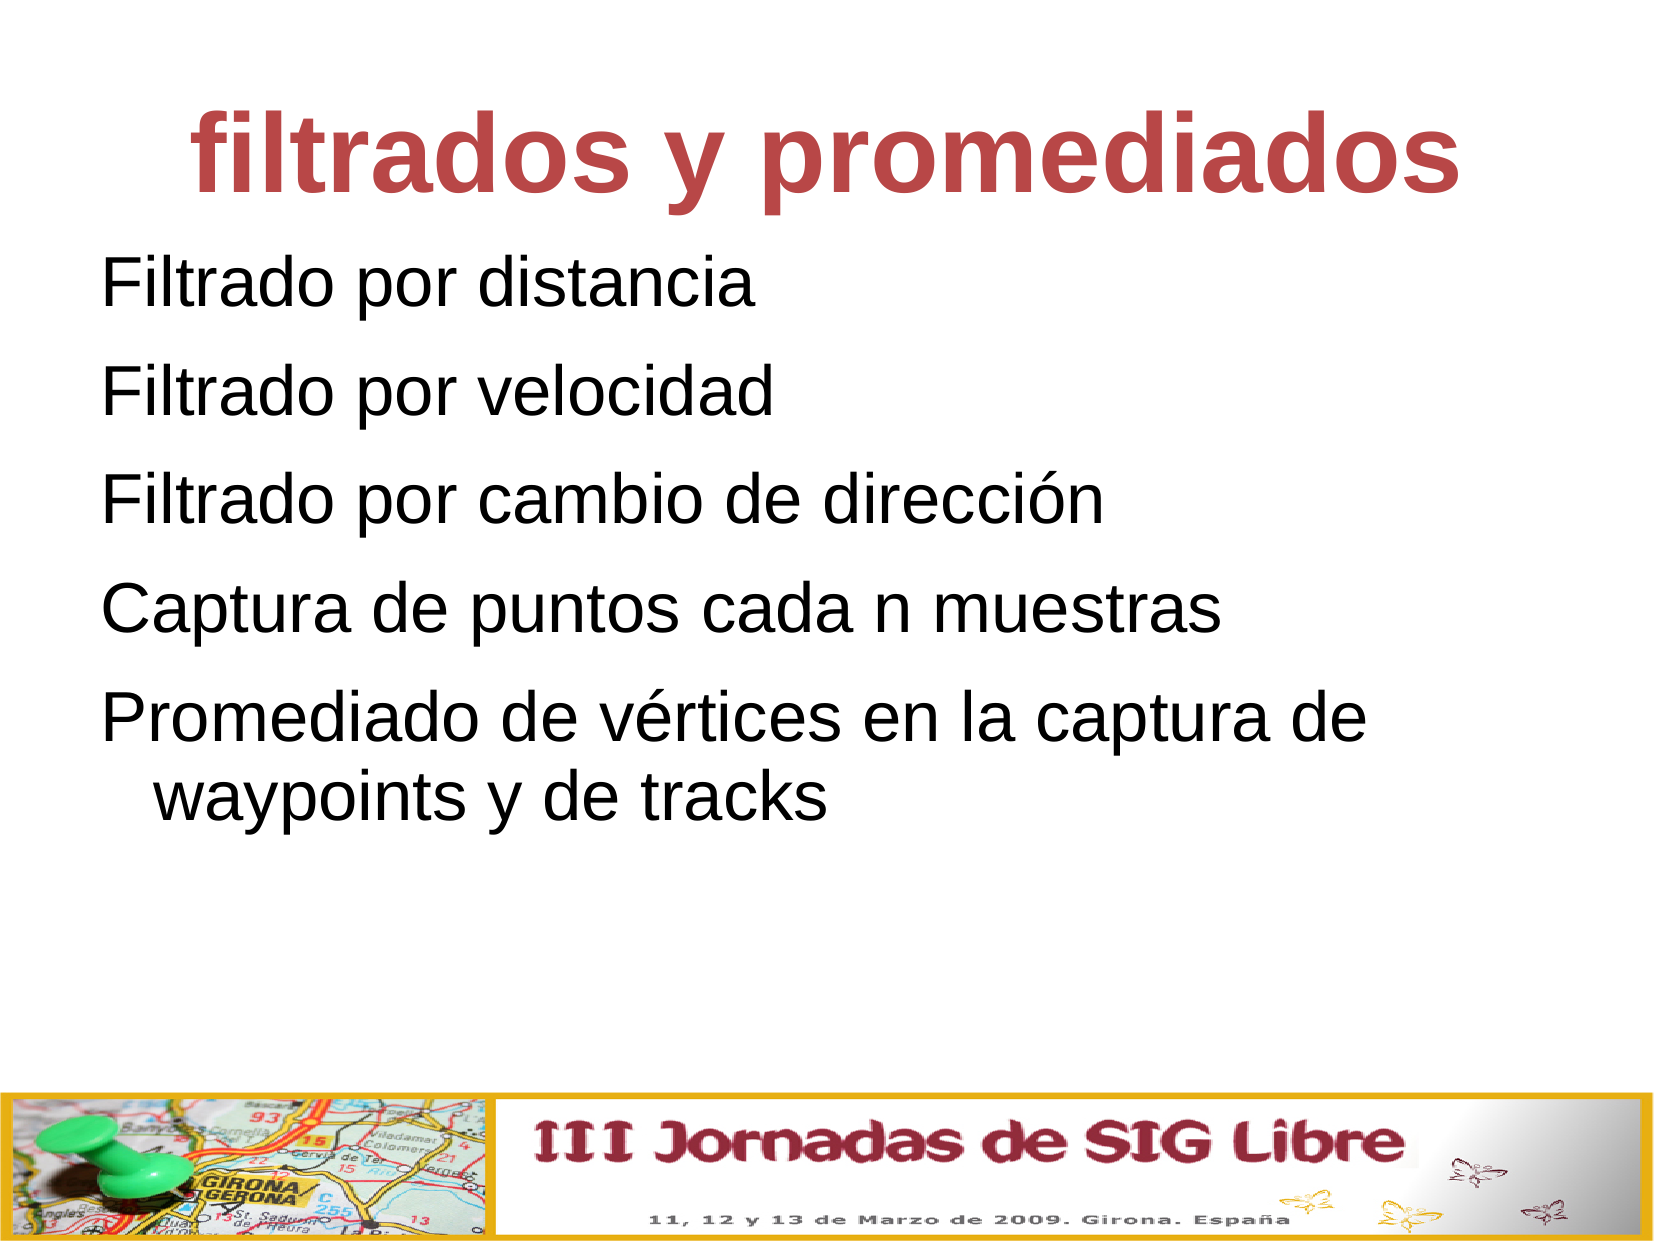

# filtrados y promediados
Filtrado por distancia
Filtrado por velocidad
Filtrado por cambio de dirección
Captura de puntos cada n muestras
Promediado de vértices en la captura de waypoints y de tracks